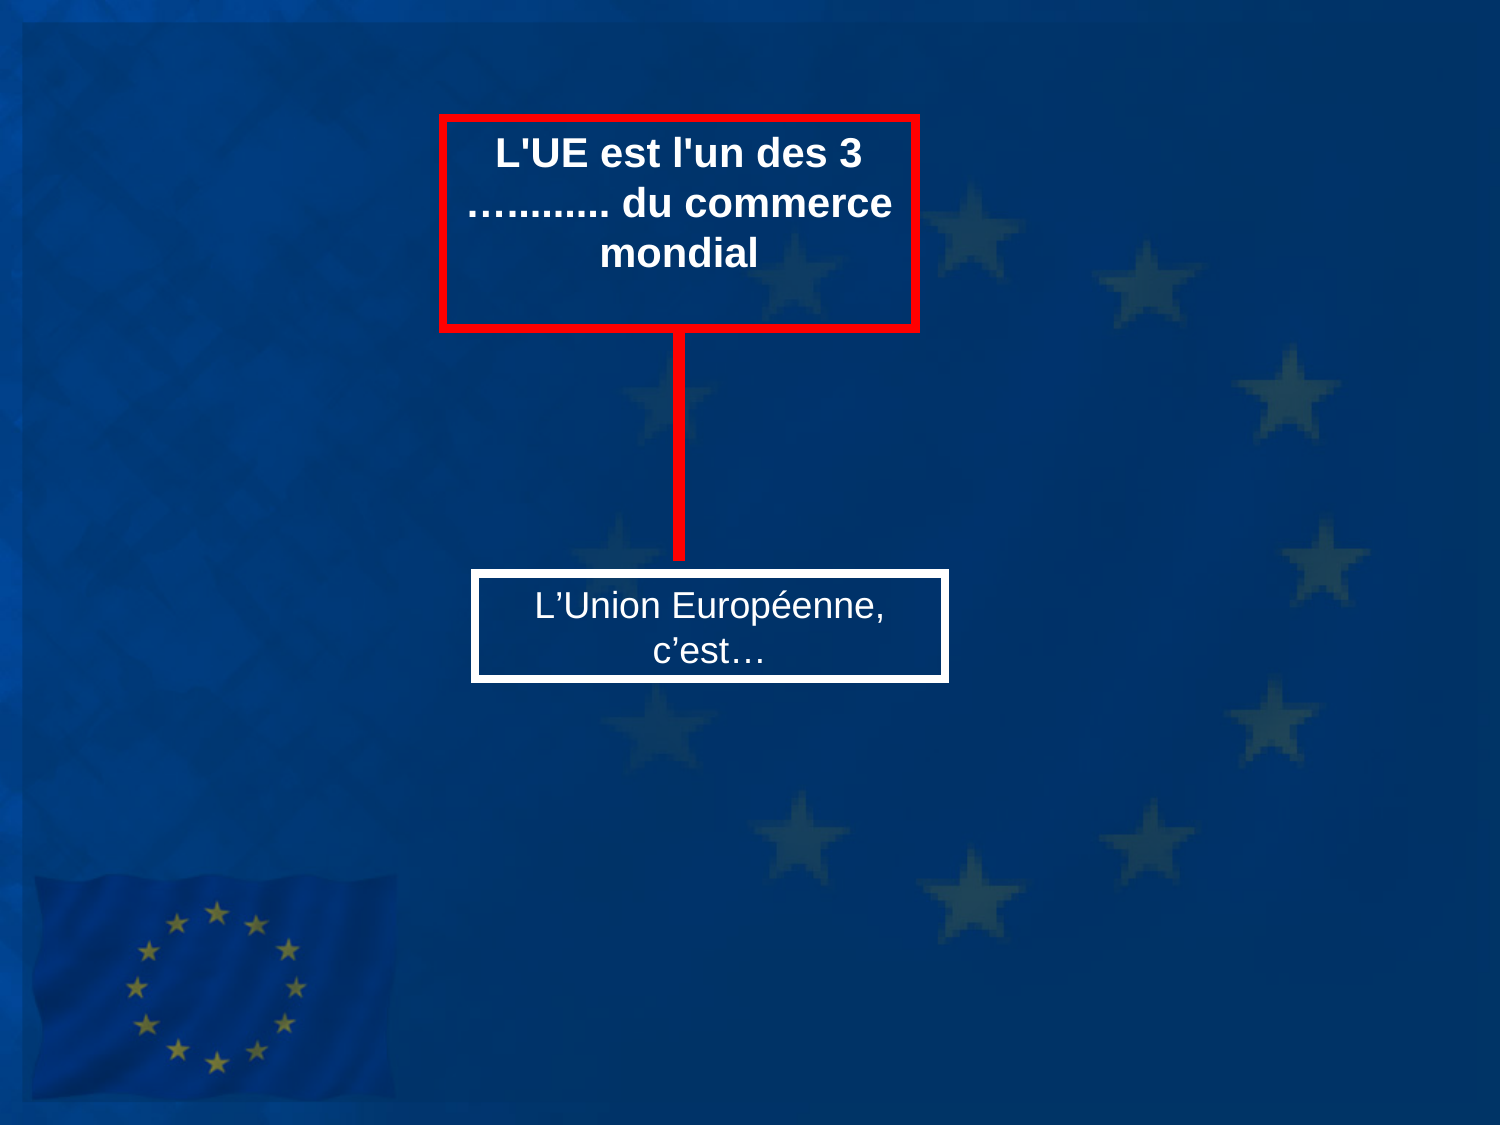

L'UE est l'un des 3
…......... du commerce mondial
L’Union Européenne, c’est…